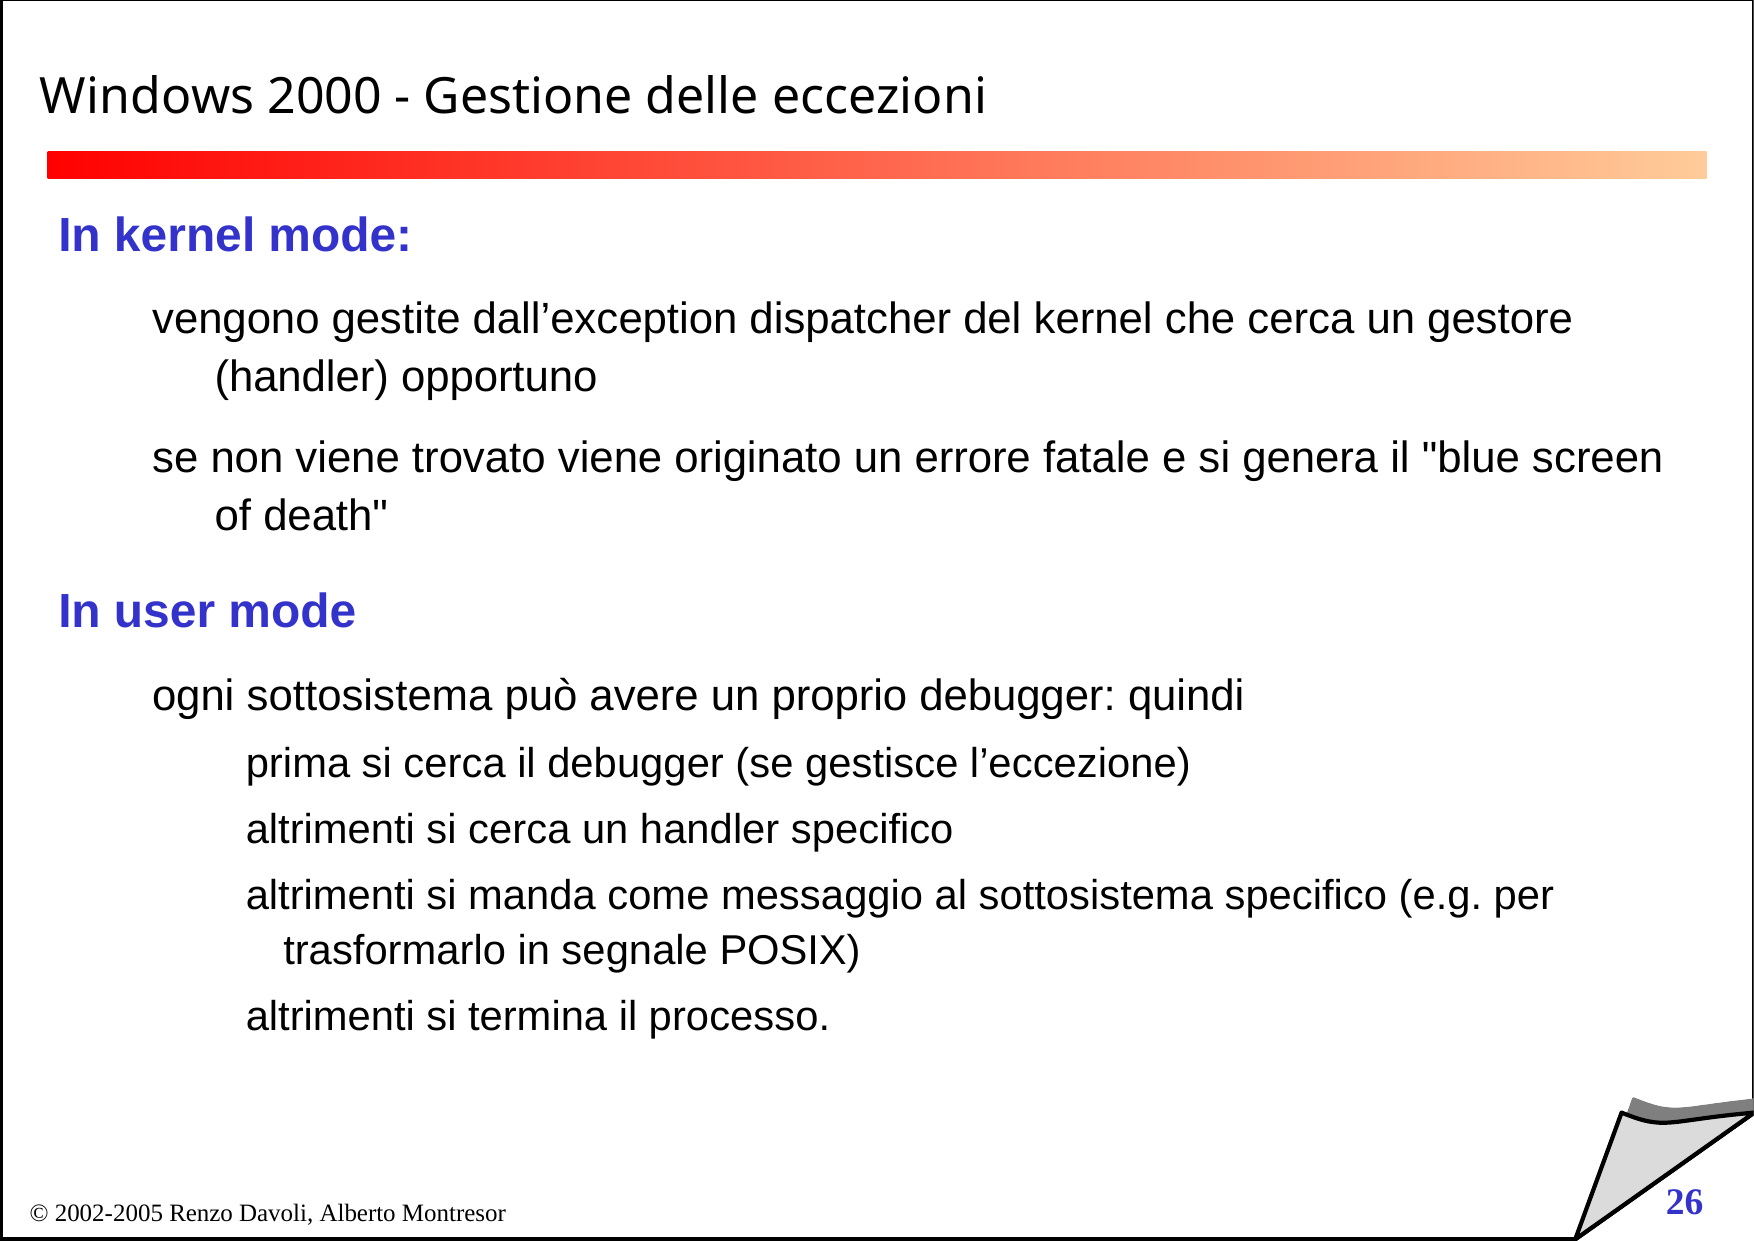

# Windows 2000 - Gestione delle eccezioni
In kernel mode:
vengono gestite dall’exception dispatcher del kernel che cerca un gestore (handler) opportuno
se non viene trovato viene originato un errore fatale e si genera il "blue screen of death"
In user mode
ogni sottosistema può avere un proprio debugger: quindi
prima si cerca il debugger (se gestisce l’eccezione)
altrimenti si cerca un handler specifico
altrimenti si manda come messaggio al sottosistema specifico (e.g. per trasformarlo in segnale POSIX)
altrimenti si termina il processo.